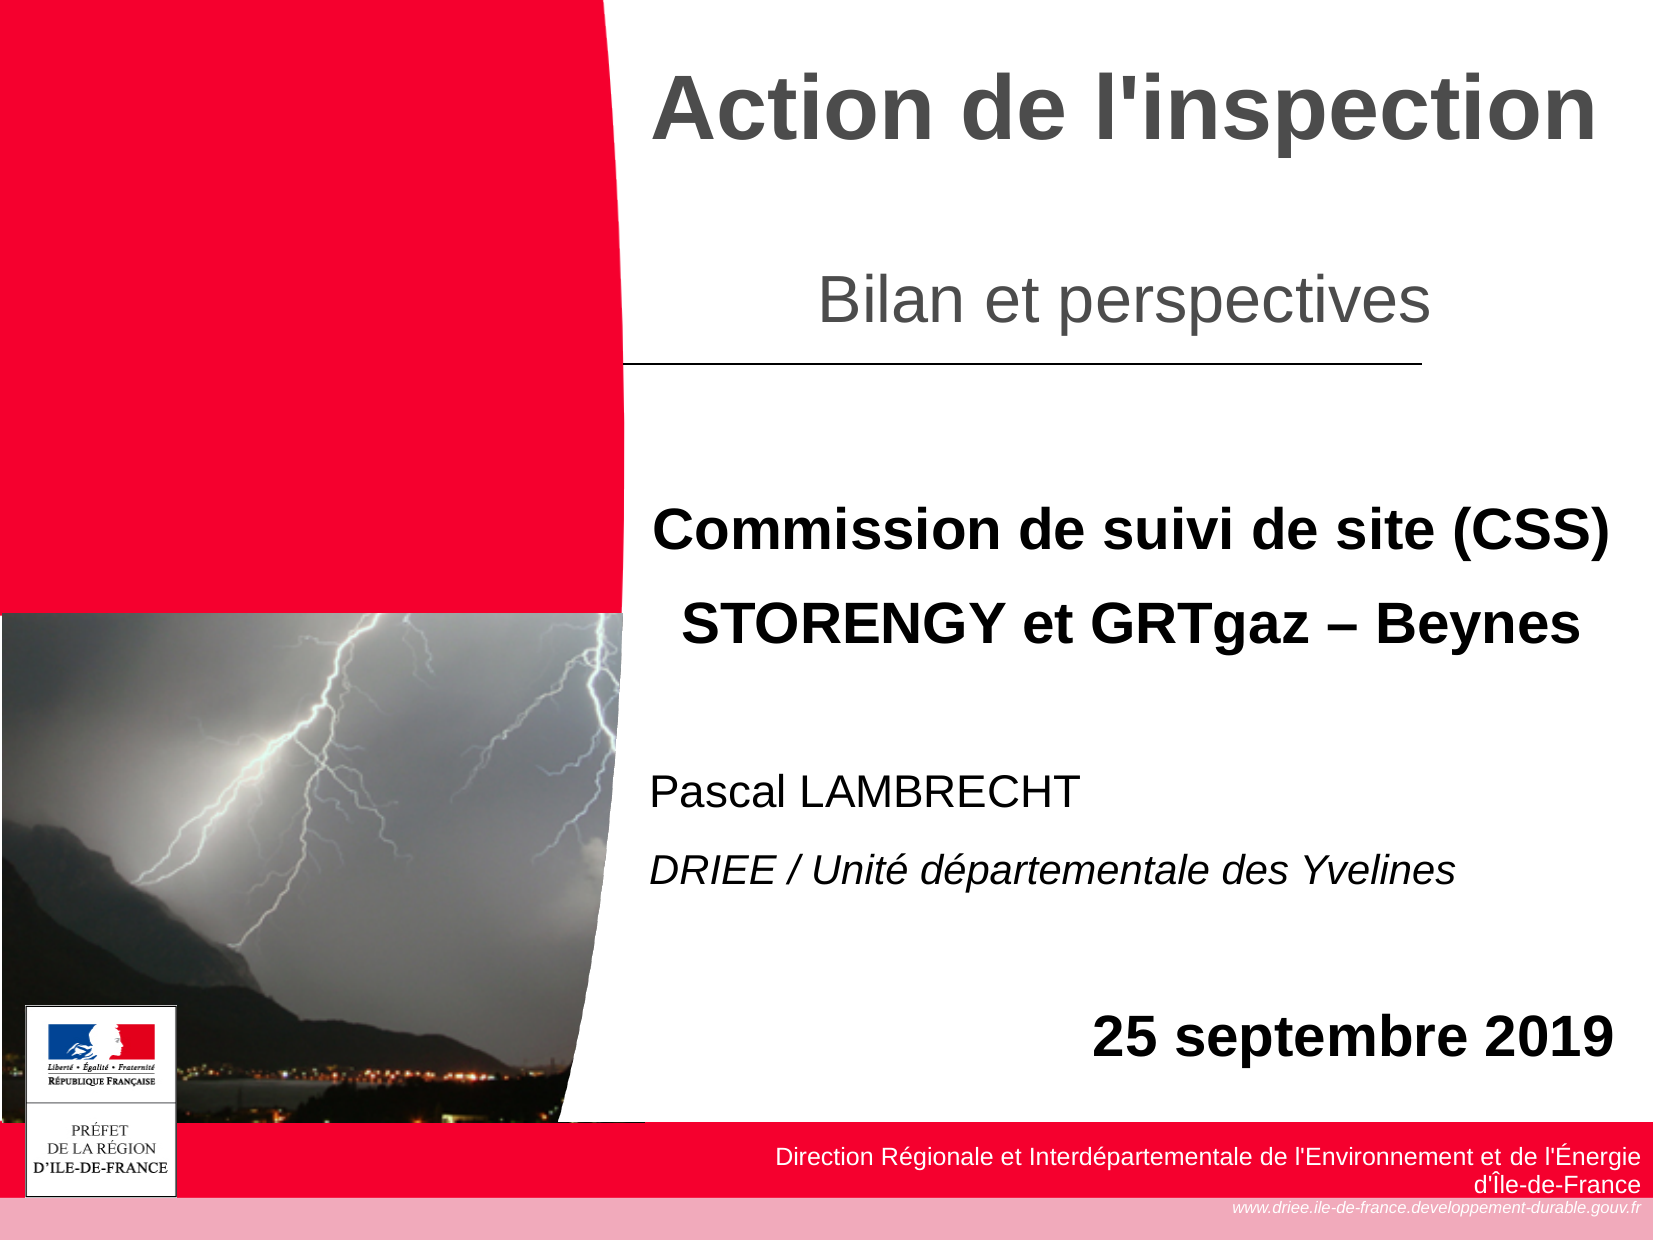

# Action de l'inspection Bilan et perspectives
Commission de suivi de site (CSS)
STORENGY et GRTgaz – Beynes
Pascal LAMBRECHT
DRIEE / Unité départementale des Yvelines
25 septembre 2019